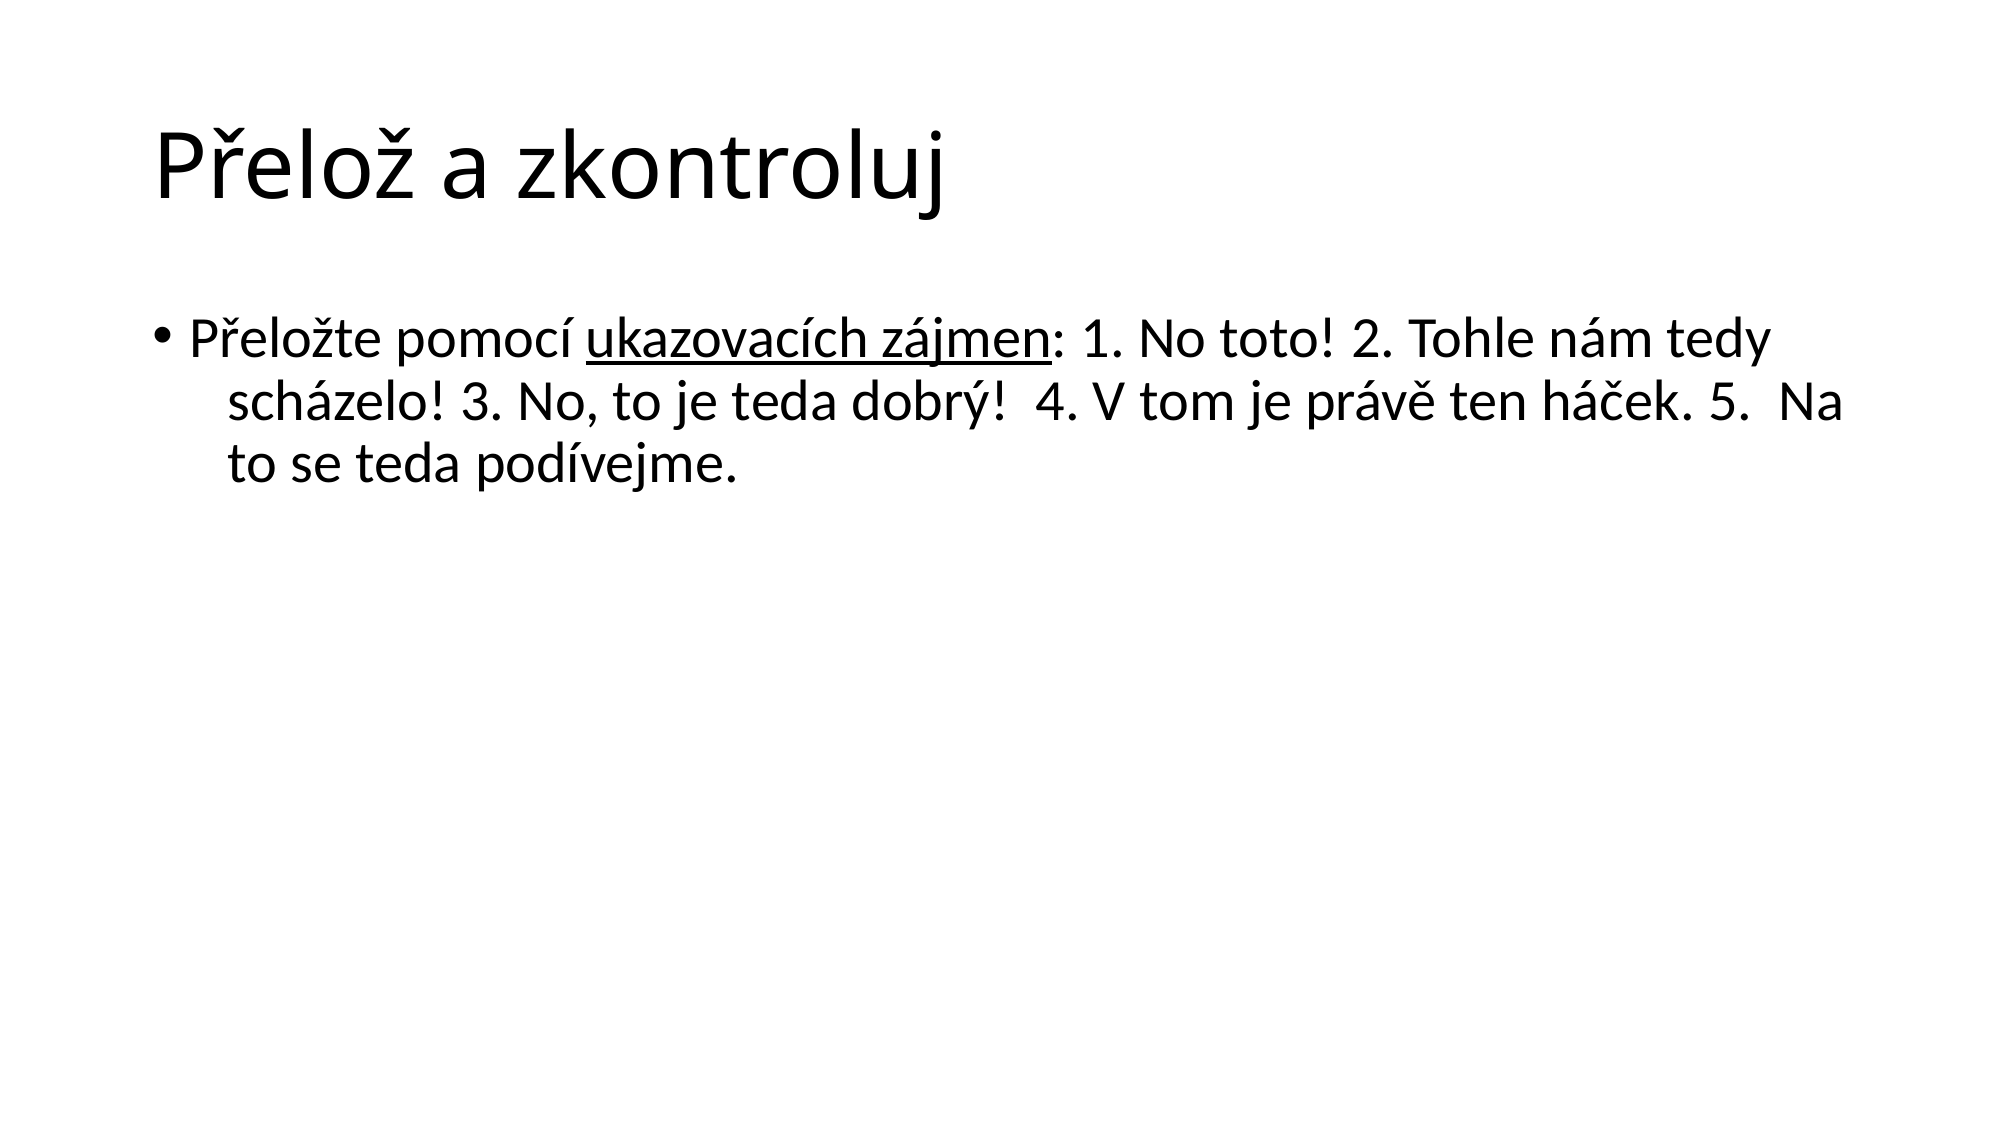

# Přelož a zkontroluj
Přeložte pomocí ukazovacích zájmen: 1. No toto! 2. Tohle nám tedy scházelo! 3. No, to je teda dobrý! 4. V tom je právě ten háček. 5. Na to se teda podívejme.